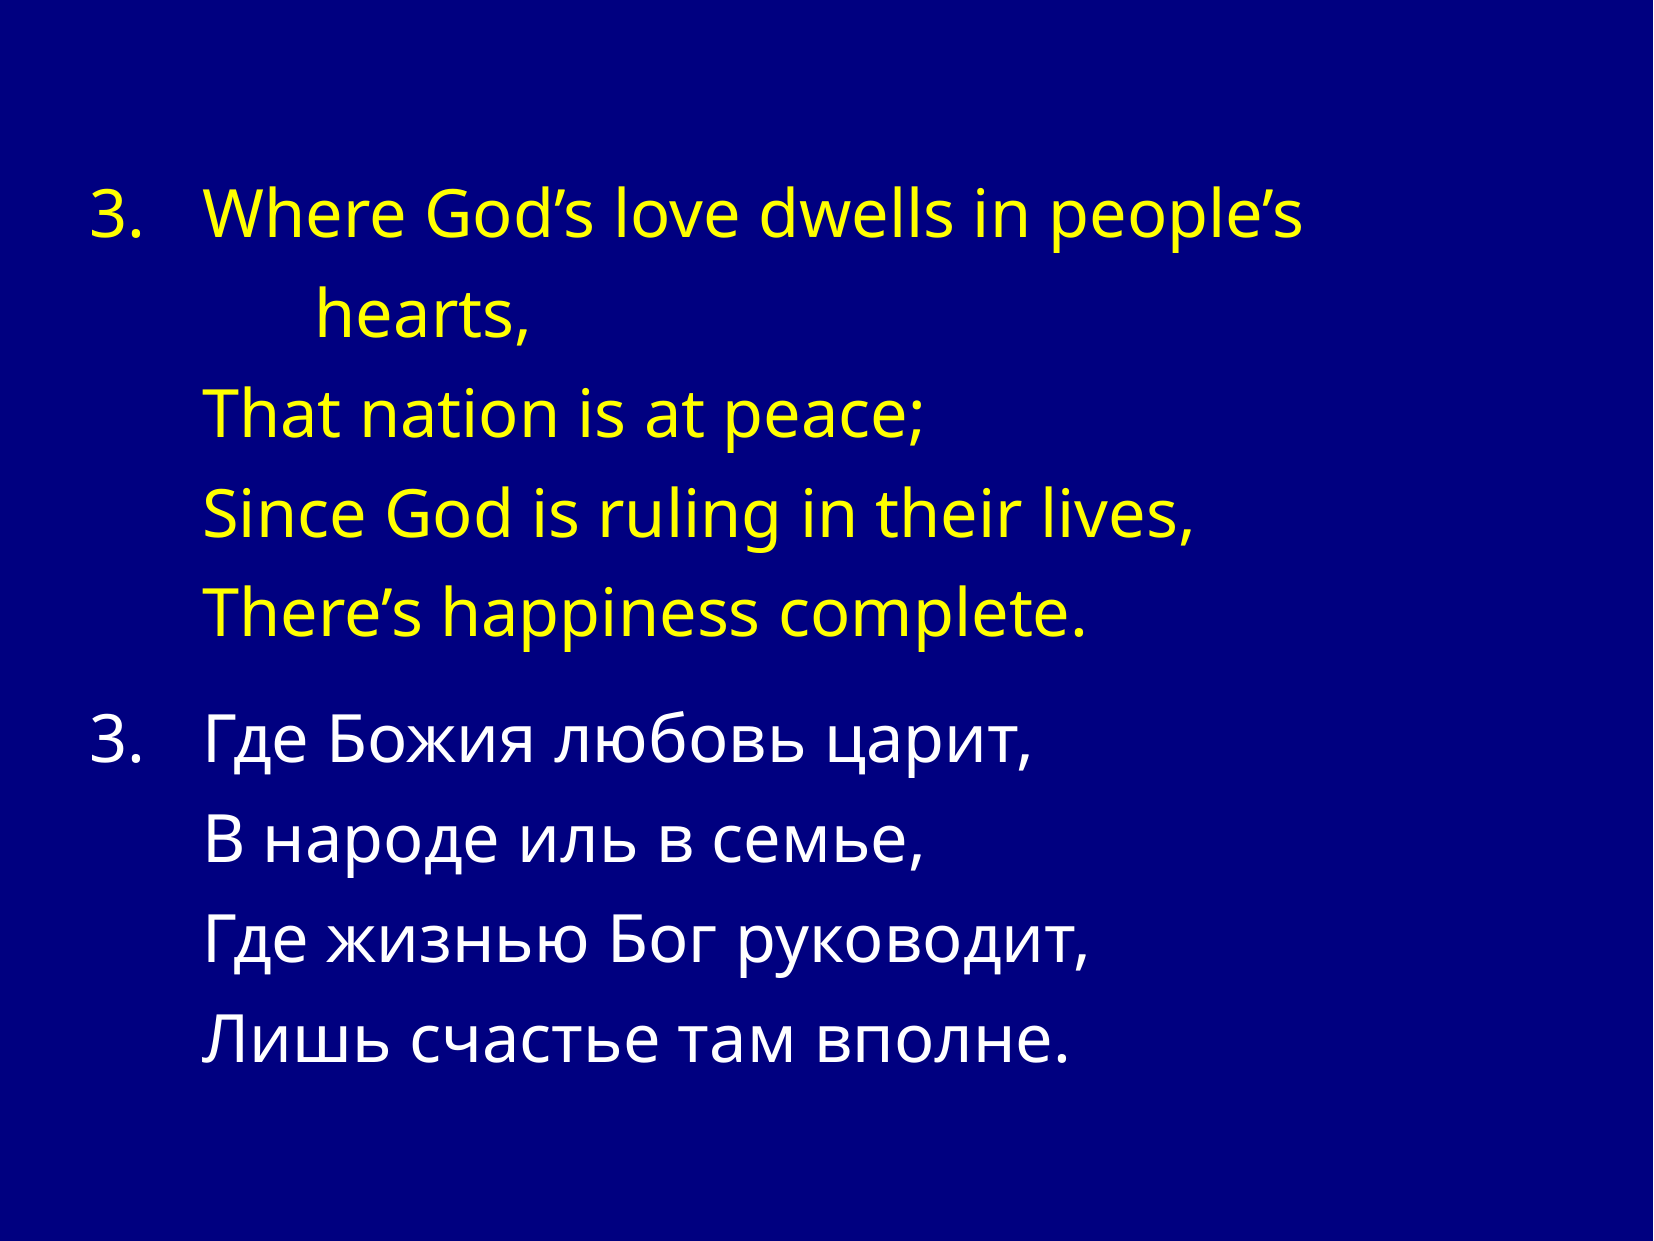

3.	Where God’s love dwells in people’s
		hearts,
	That nation is at peace;
	Since God is ruling in their lives,
	There’s happiness complete.
3.	Где Божия любовь царит,
	В народе иль в семье,
	Где жизнью Бог руководит,
	Лишь счастье там вполне.